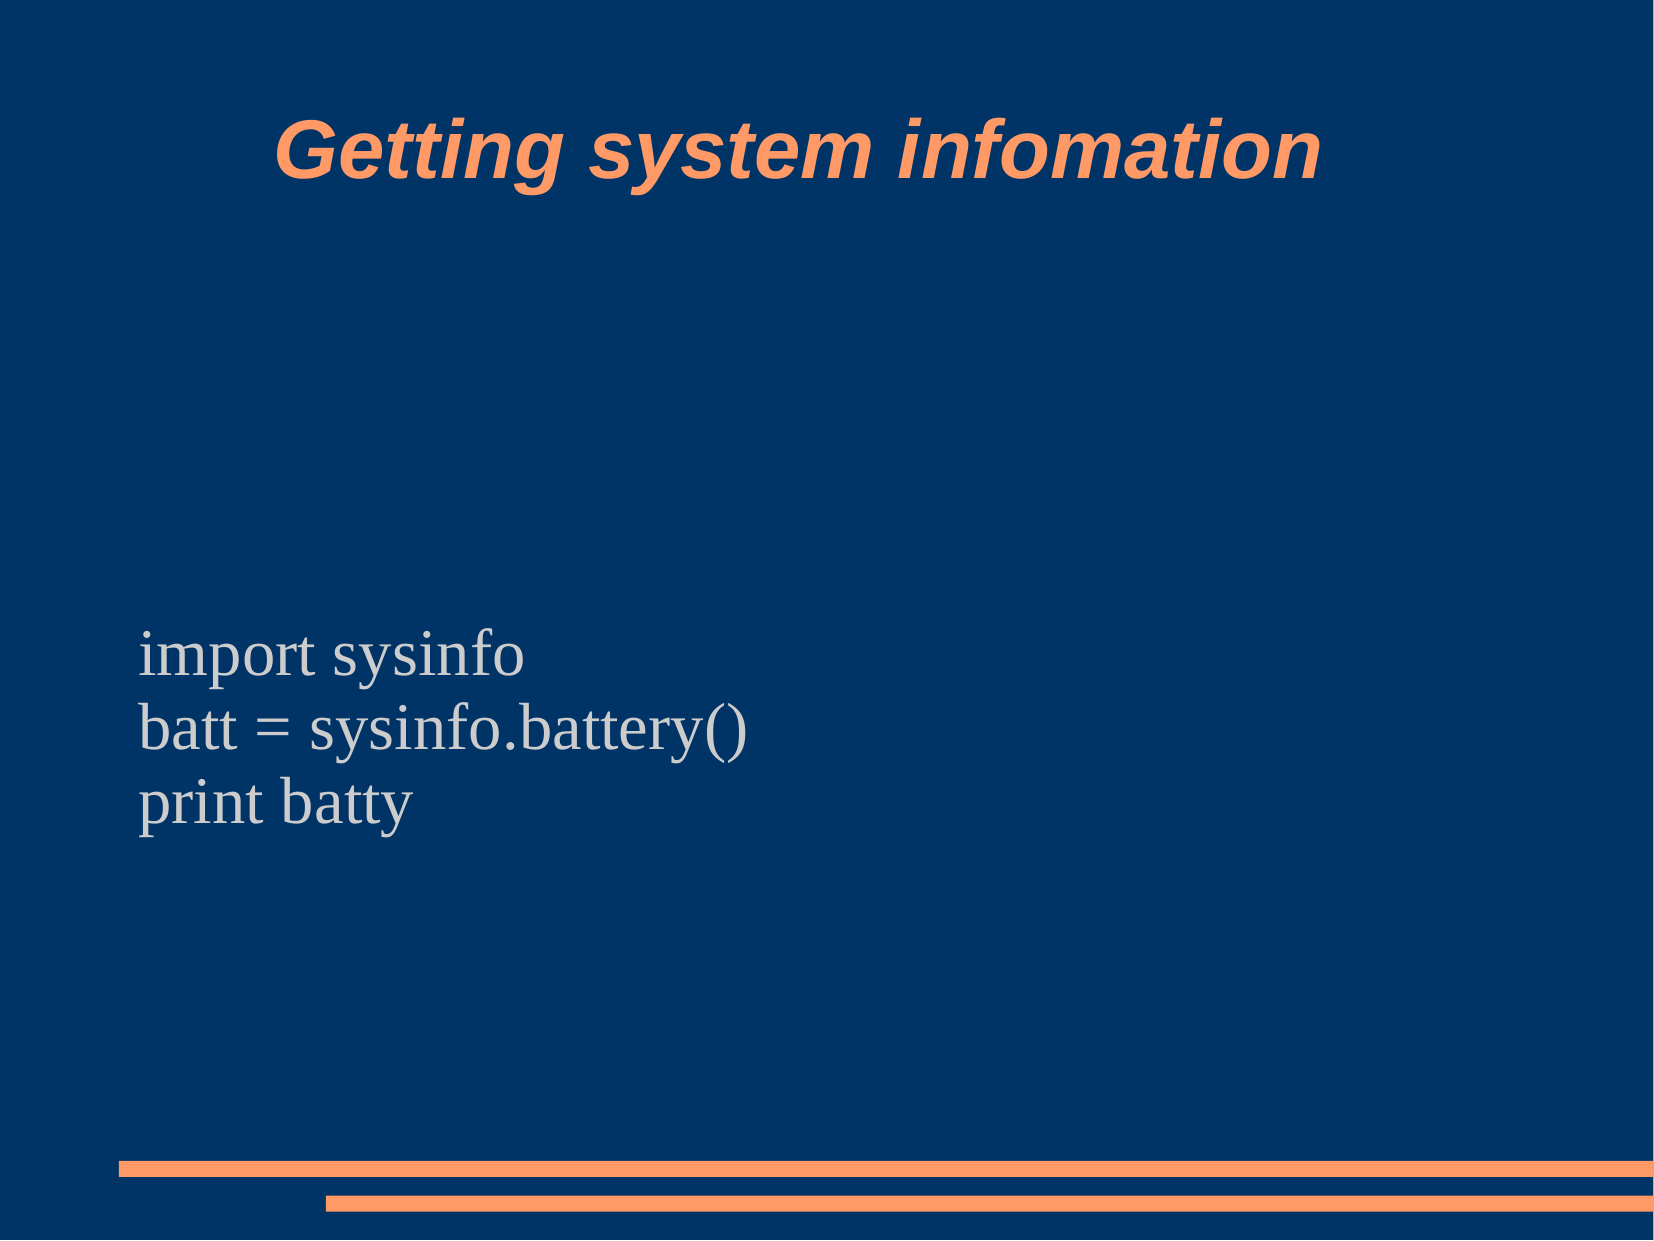

# Getting system infomation
 import sysinfo
 batt = sysinfo.battery()
 print batty